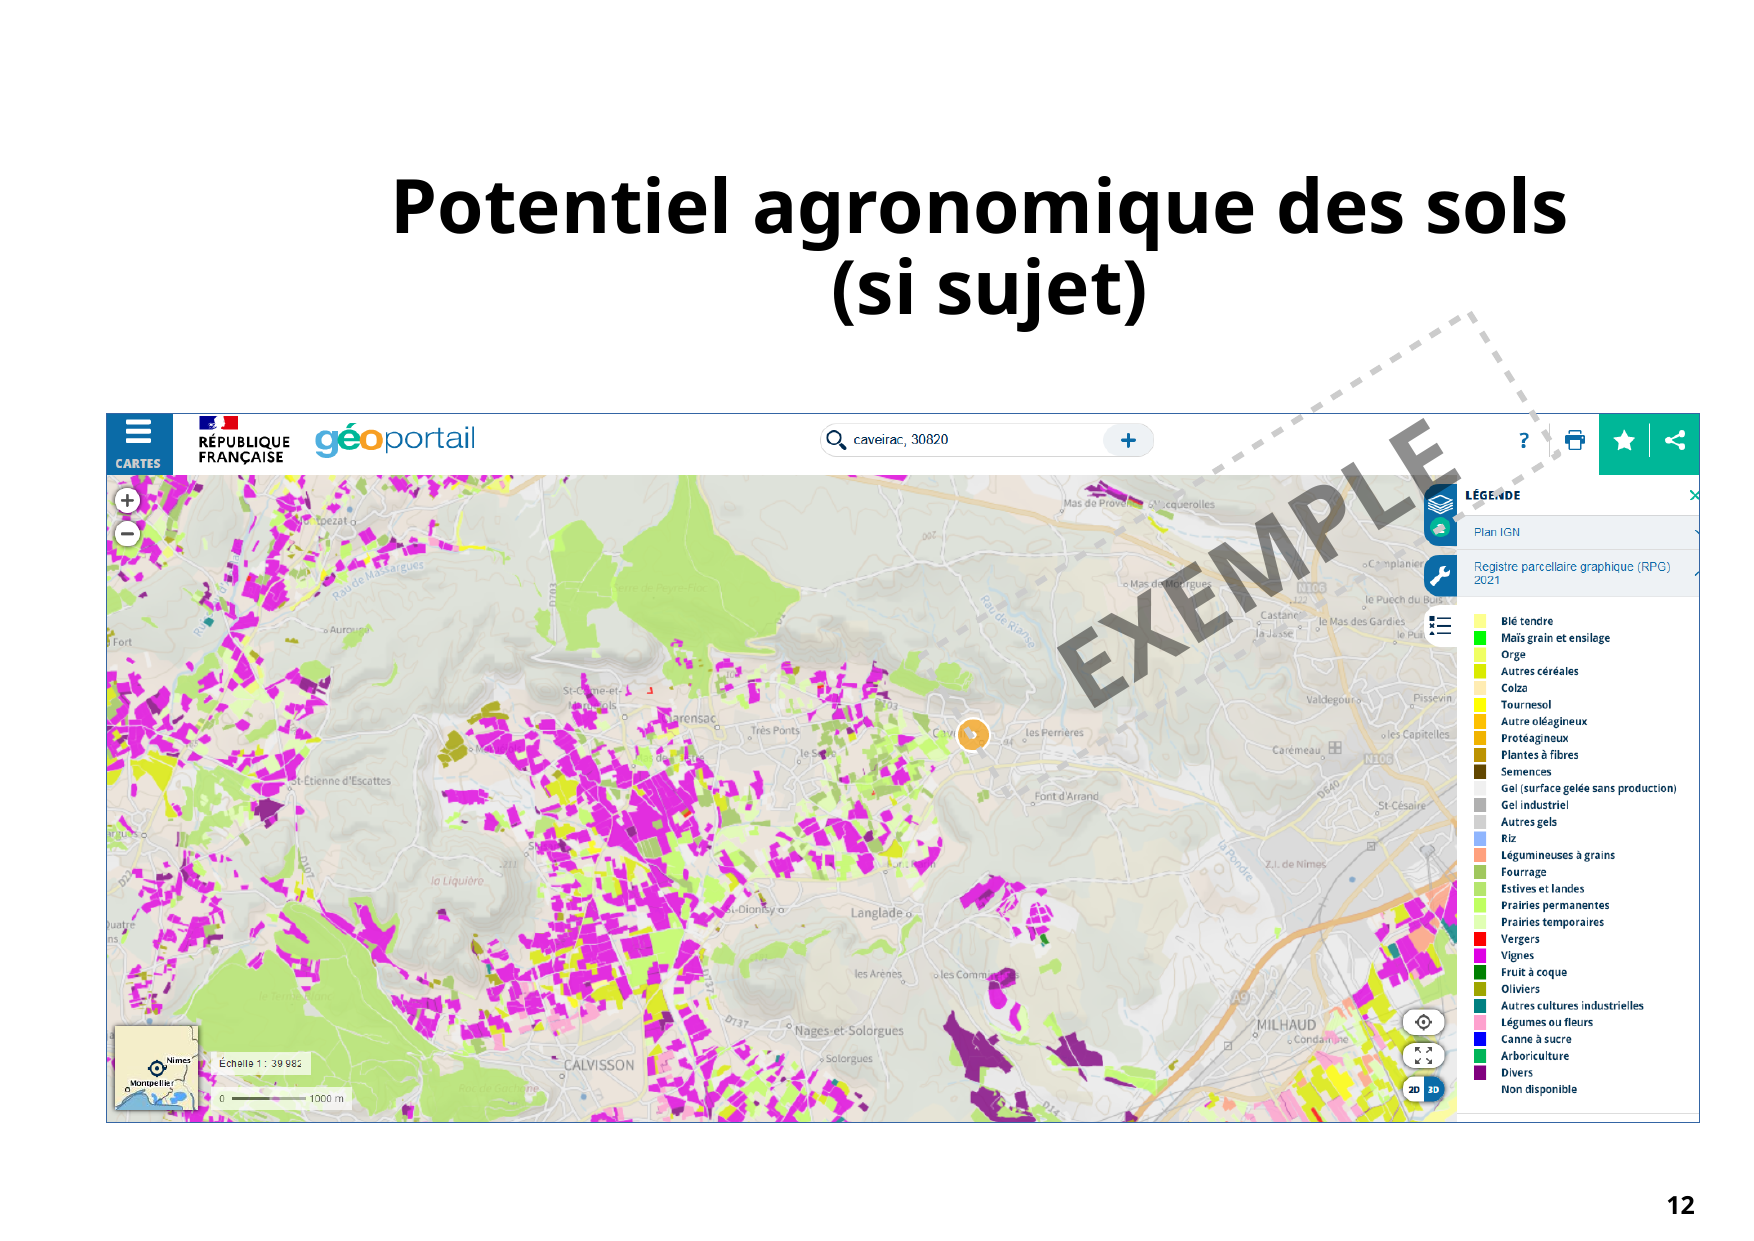

# Potentiel agronomique des sols (si sujet)
 EXEMPLE